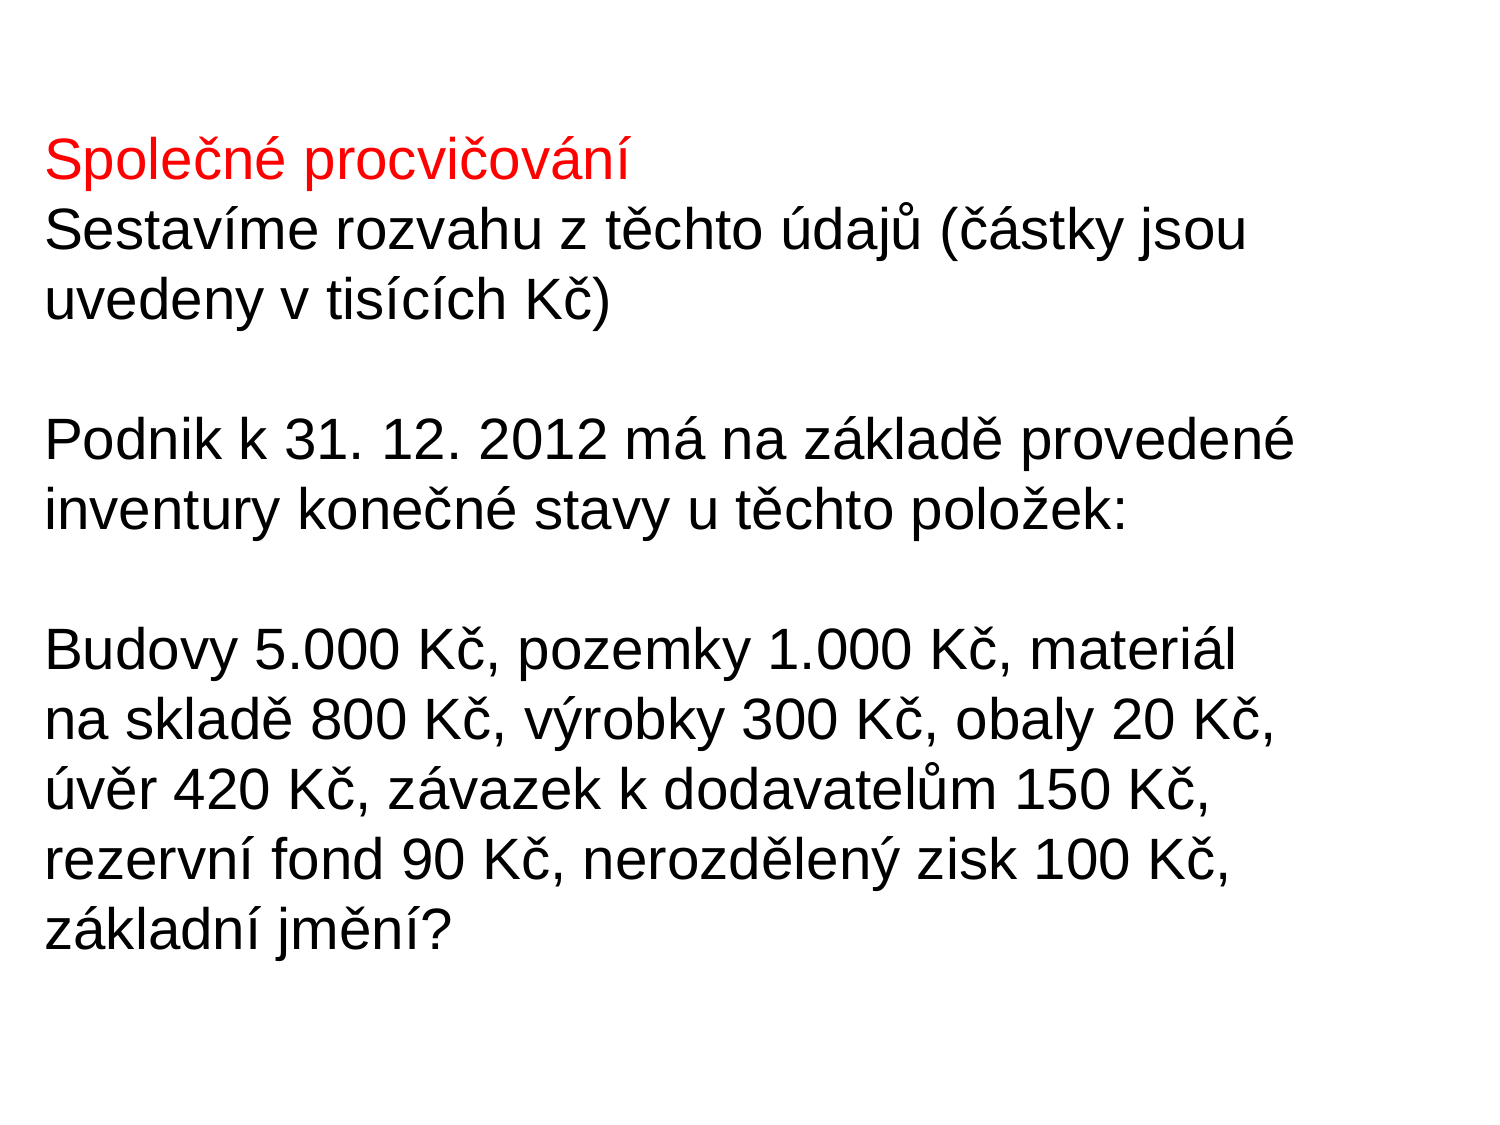

Společné procvičování
Sestavíme rozvahu z těchto údajů (částky jsou uvedeny v tisících Kč)
Podnik k 31. 12. 2012 má na základě provedené
inventury konečné stavy u těchto položek:
Budovy 5.000 Kč, pozemky 1.000 Kč, materiál
na skladě 800 Kč, výrobky 300 Kč, obaly 20 Kč,
úvěr 420 Kč, závazek k dodavatelům 150 Kč,
rezervní fond 90 Kč, nerozdělený zisk 100 Kč,
základní jmění?